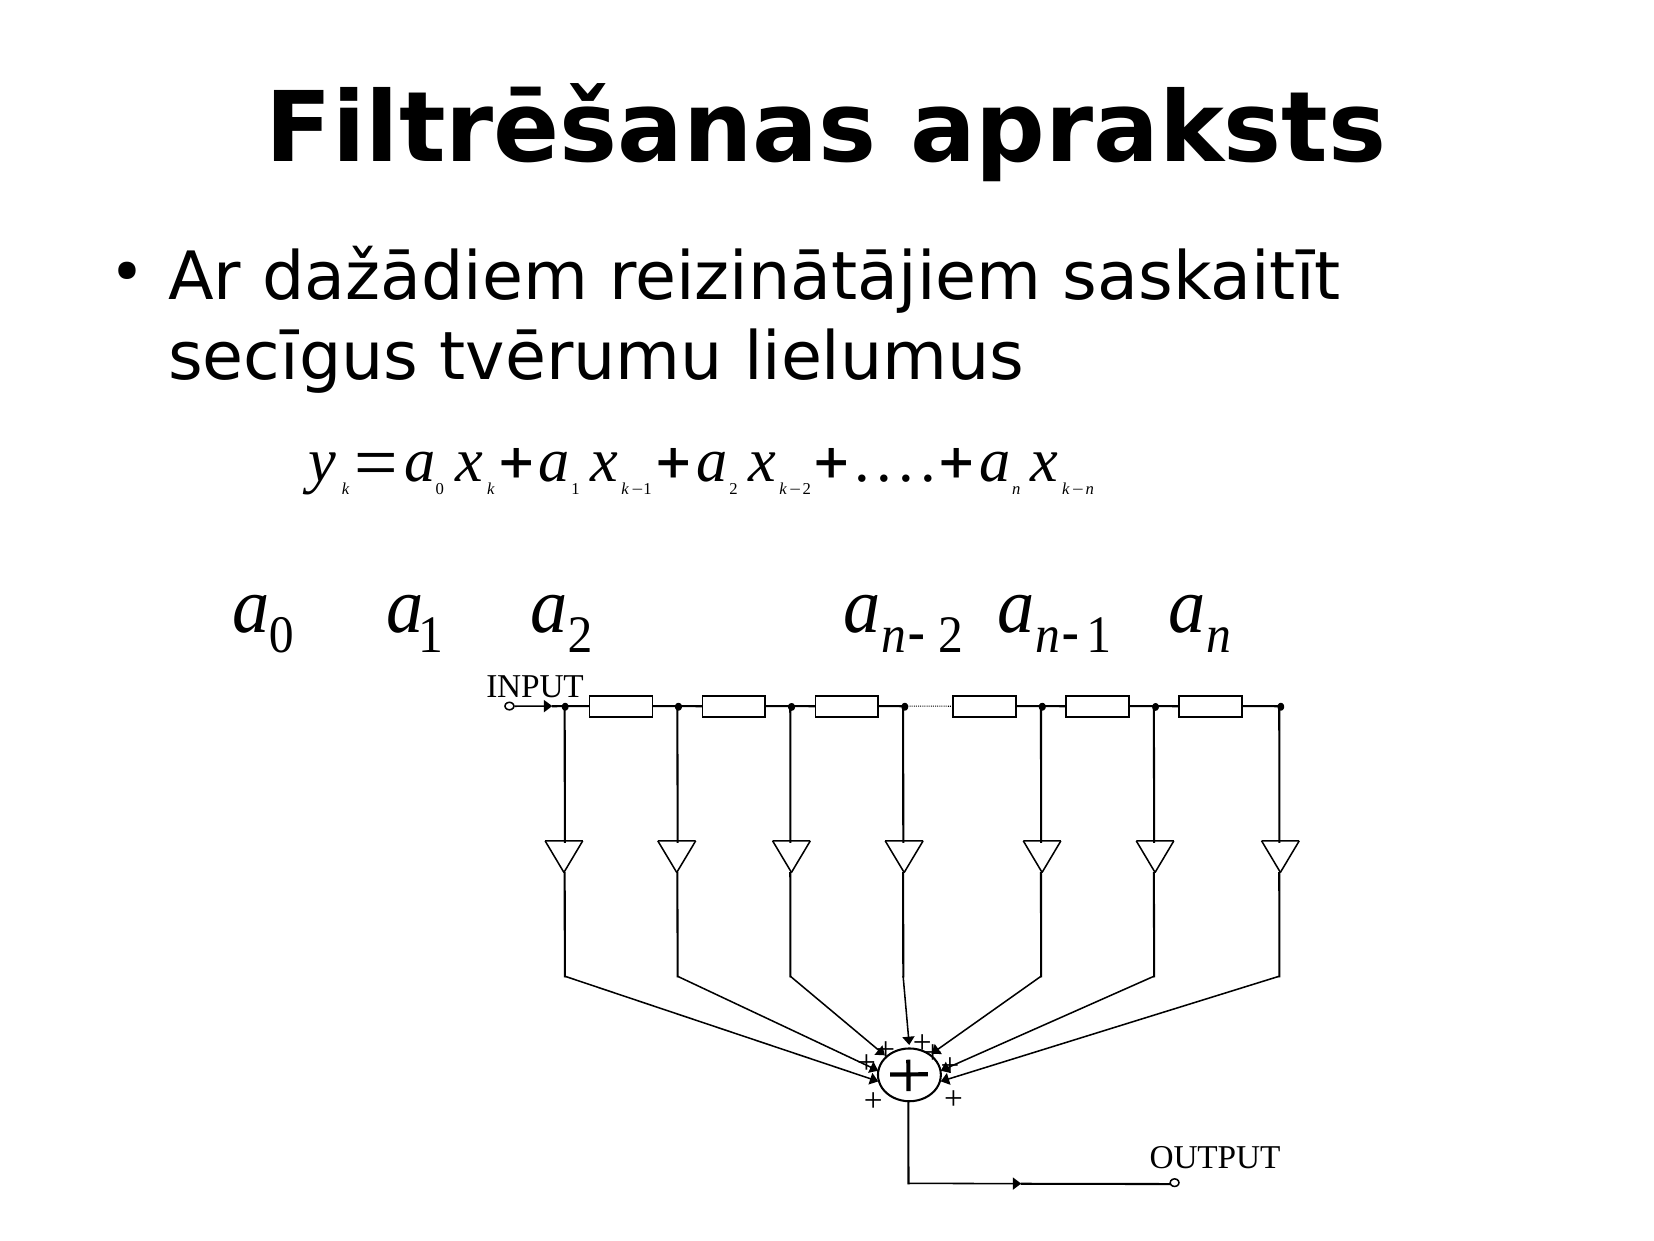

# Filtrēšanas apraksts
Ar dažādiem reizinātājiem saskaitīt secīgus tvērumu lielumus
INPUT
+
+
+
+
+
+
+
OUTPUT